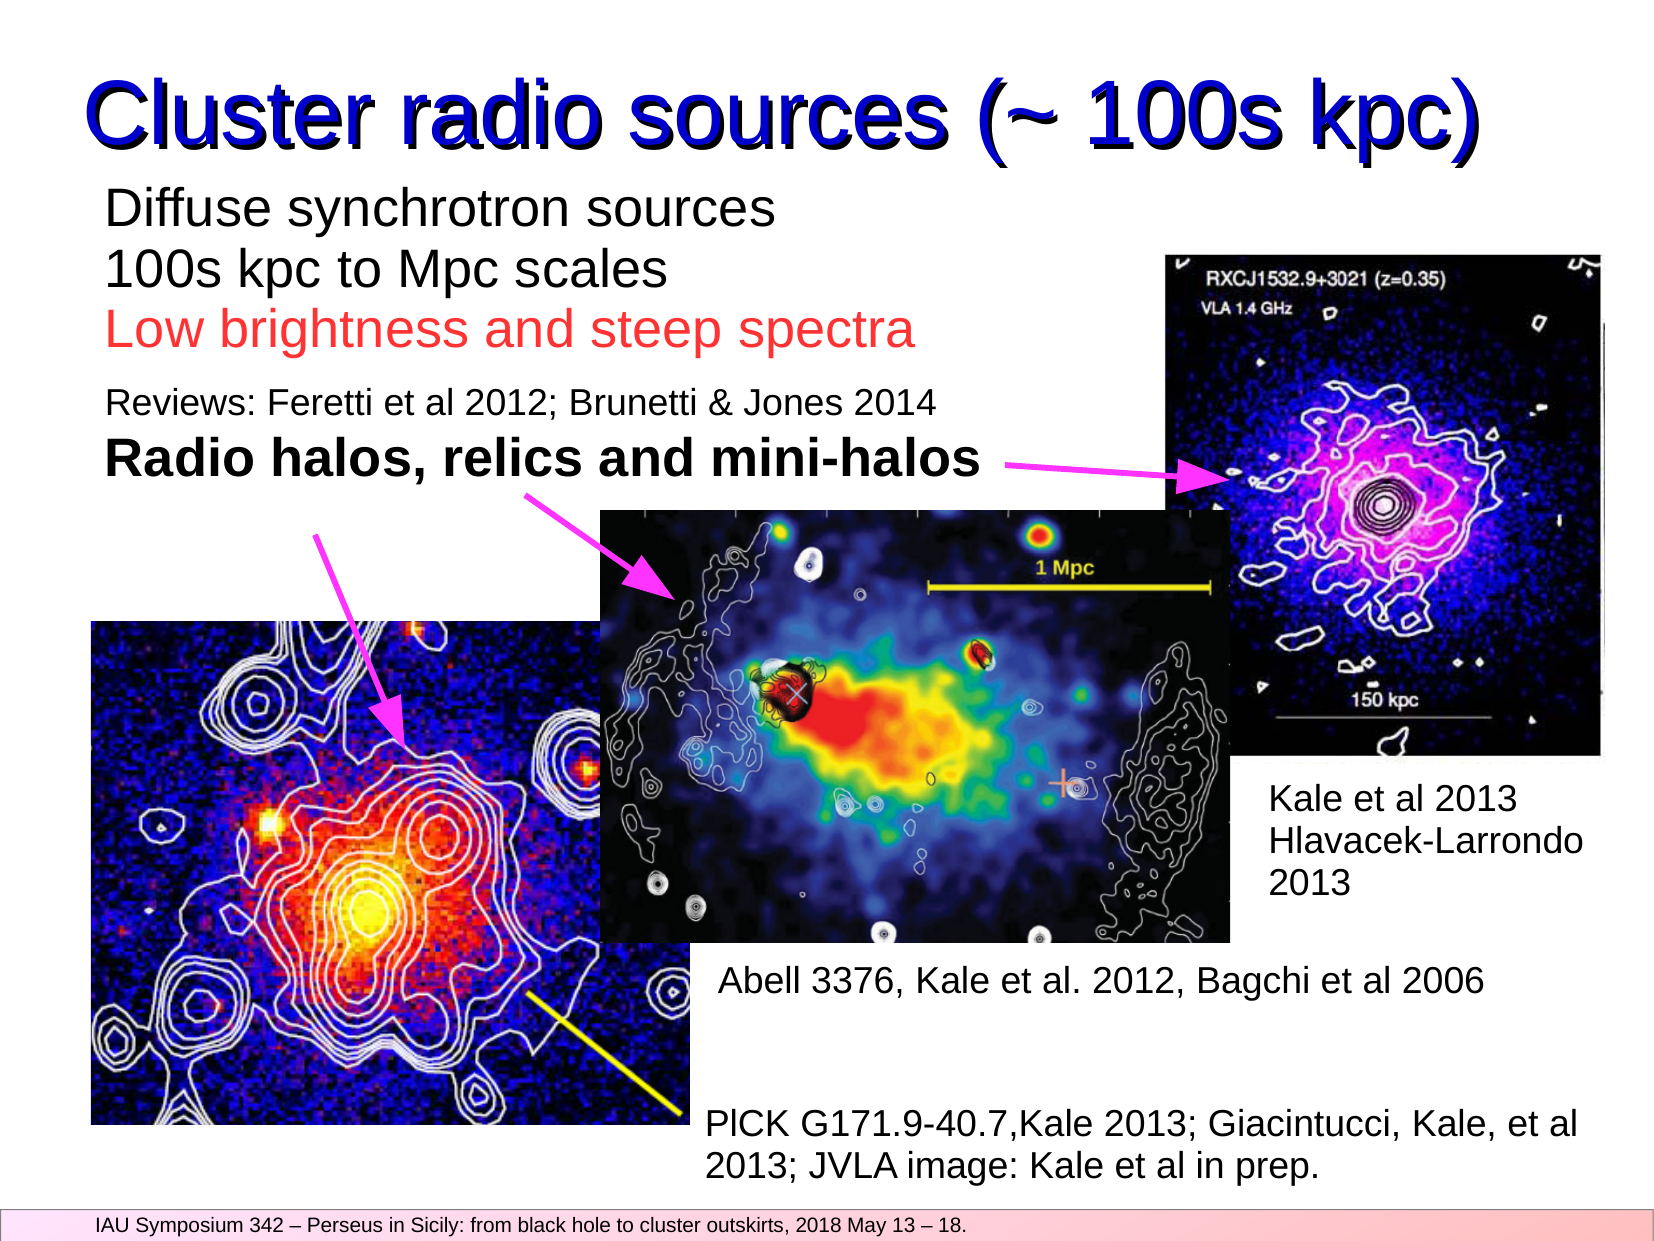

# Cluster radio sources (~ 100s kpc)
Diffuse synchrotron sources
100s kpc to Mpc scales
Low brightness and steep spectra
Reviews: Feretti et al 2012; Brunetti & Jones 2014
Radio halos, relics and mini-halos
Kale et al 2013
Hlavacek-Larrondo
2013
Abell 3376, Kale et al. 2012, Bagchi et al 2006
PlCK G171.9-40.7,Kale 2013; Giacintucci, Kale, et al 2013; JVLA image: Kale et al in prep.